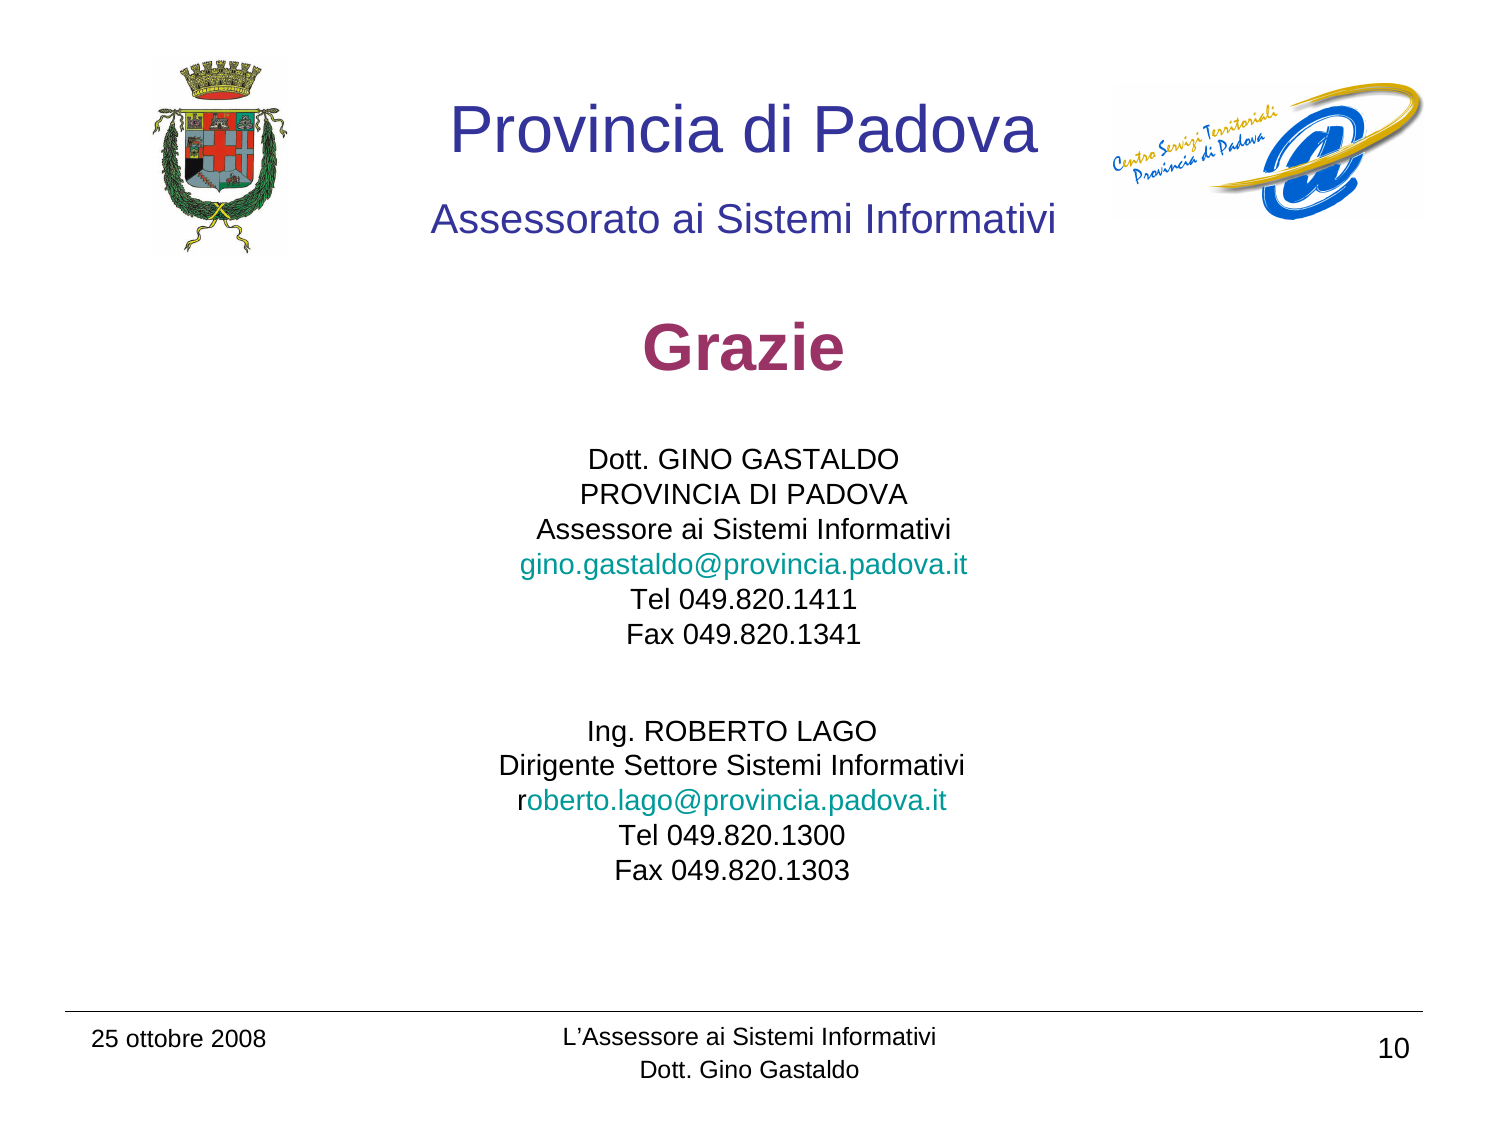

# Grazie
Dott. GINO GASTALDO
PROVINCIA DI PADOVA
Assessore ai Sistemi Informativi
gino.gastaldo@provincia.padova.it
Tel 049.820.1411
Fax 049.820.1341
Ing. ROBERTO LAGO
Dirigente Settore Sistemi Informativi
roberto.lago@provincia.padova.it
Tel 049.820.1300
Fax 049.820.1303
10